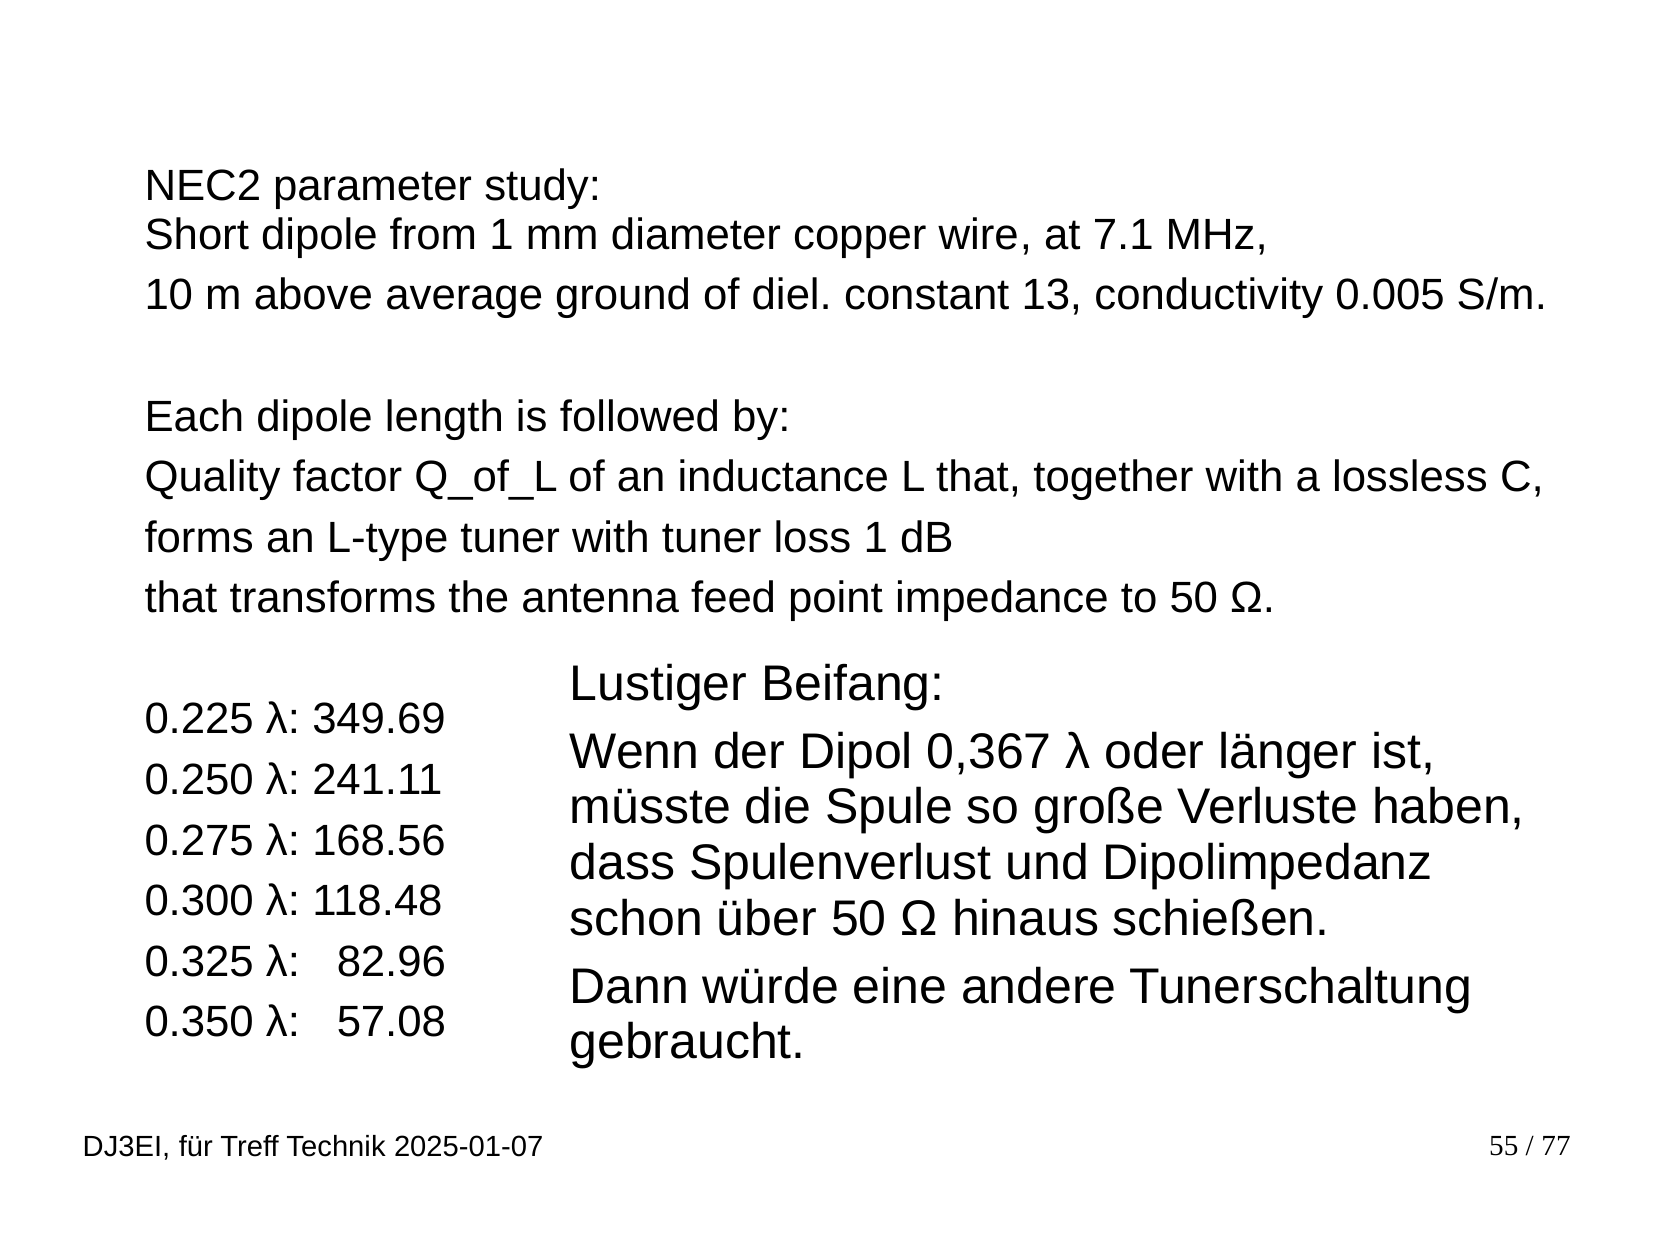

NEC2 parameter study:
Short dipole from 1 mm diameter copper wire, at 7.1 MHz,
10 m above average ground of diel. constant 13, conductivity 0.005 S/m.
Each dipole length is followed by:
Quality factor Q_of_L of an inductance L that, together with a lossless C,
forms an L-type tuner with tuner loss 1 dB
that transforms the antenna feed point impedance to 50 Ω.
0.225 λ: 349.69
0.250 λ: 241.11
0.275 λ: 168.56
0.300 λ: 118.48
0.325 λ: 82.96
0.350 λ: 57.08
Lustiger Beifang:
Wenn der Dipol 0,367 λ oder länger ist,
müsste die Spule so große Verluste haben,
dass Spulenverlust und Dipolimpedanz
schon über 50 Ω hinaus schießen.
Dann würde eine andere Tunerschaltung
gebraucht.
55